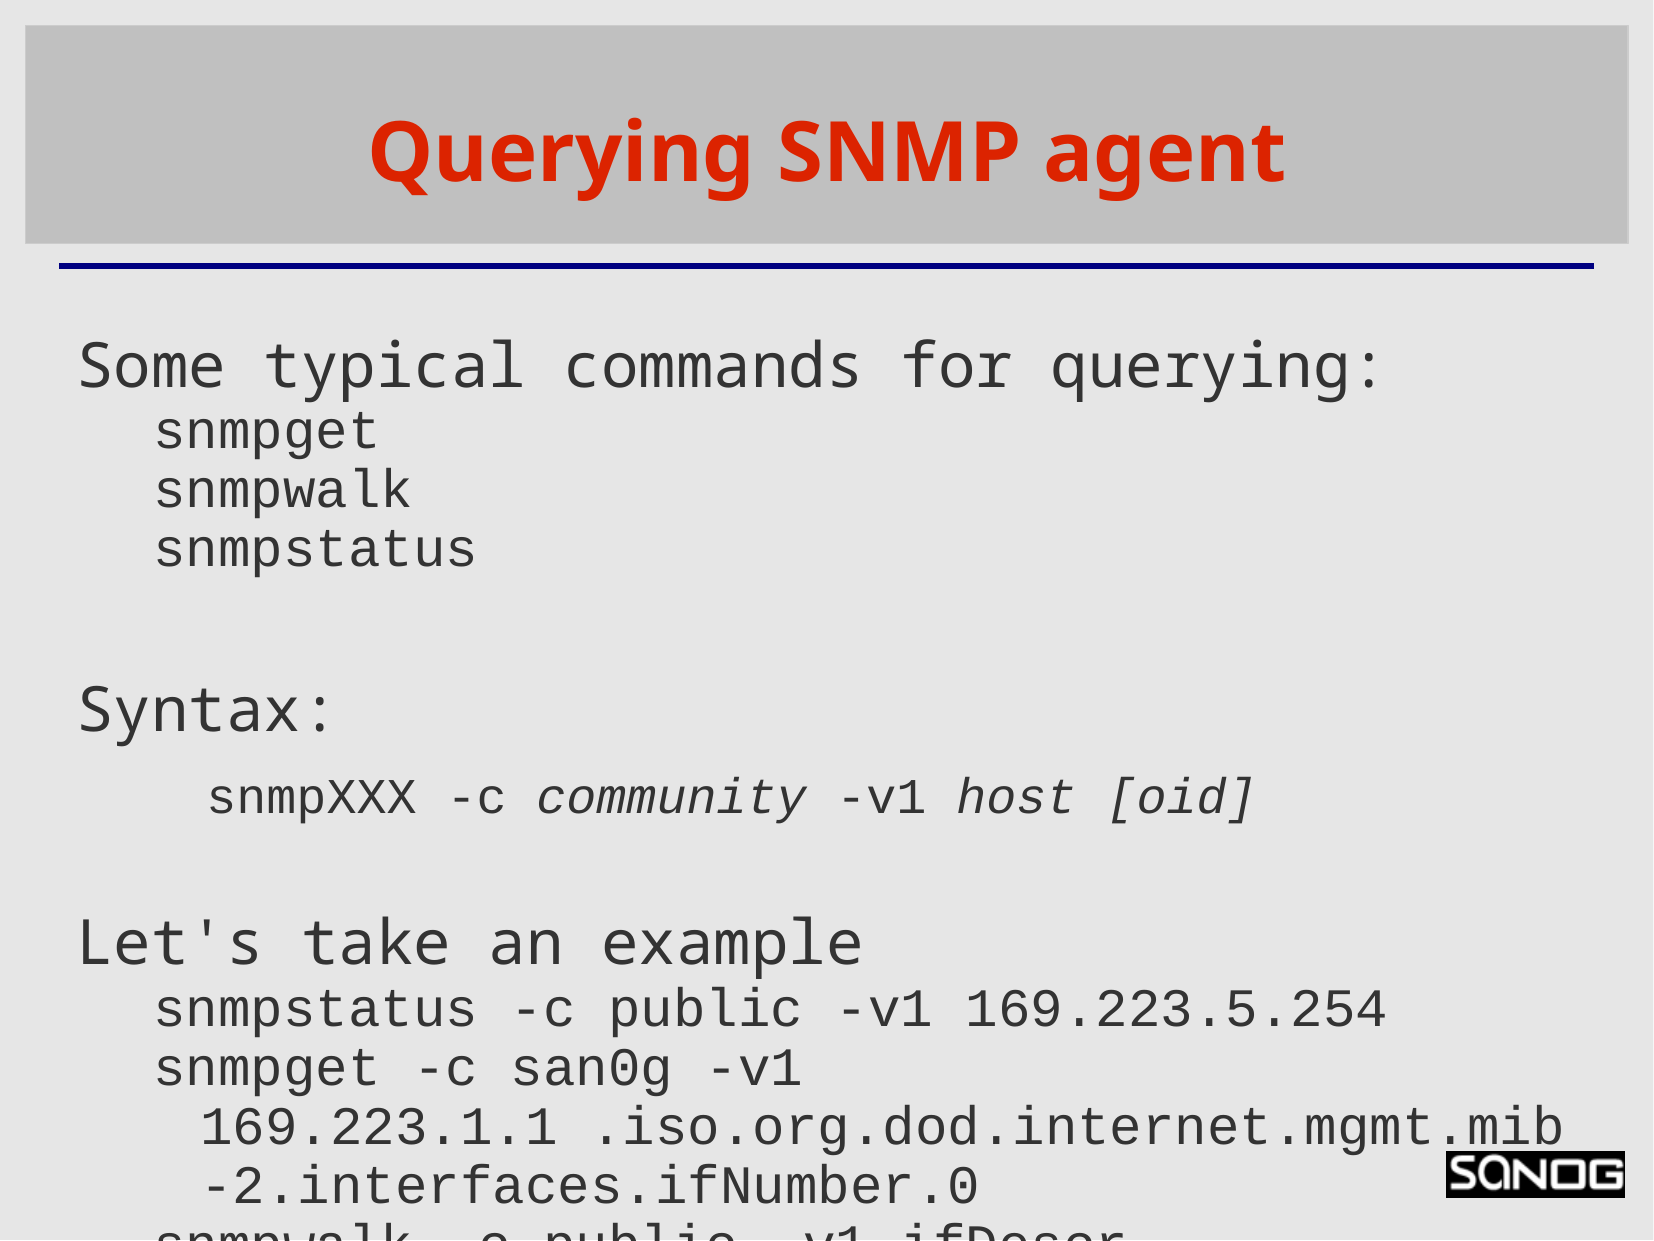

# Querying SNMP agent
Some typical commands for querying:
snmpget
snmpwalk
snmpstatus
Syntax:
		snmpXXX -c community -v1 host [oid]
Let's take an example
snmpstatus -c public -v1 169.223.5.254
snmpget -c san0g -v1 169.223.1.1 .iso.org.dod.internet.mgmt.mib-2.interfaces.ifNumber.0
snmpwalk -c public -v1 ifDescr